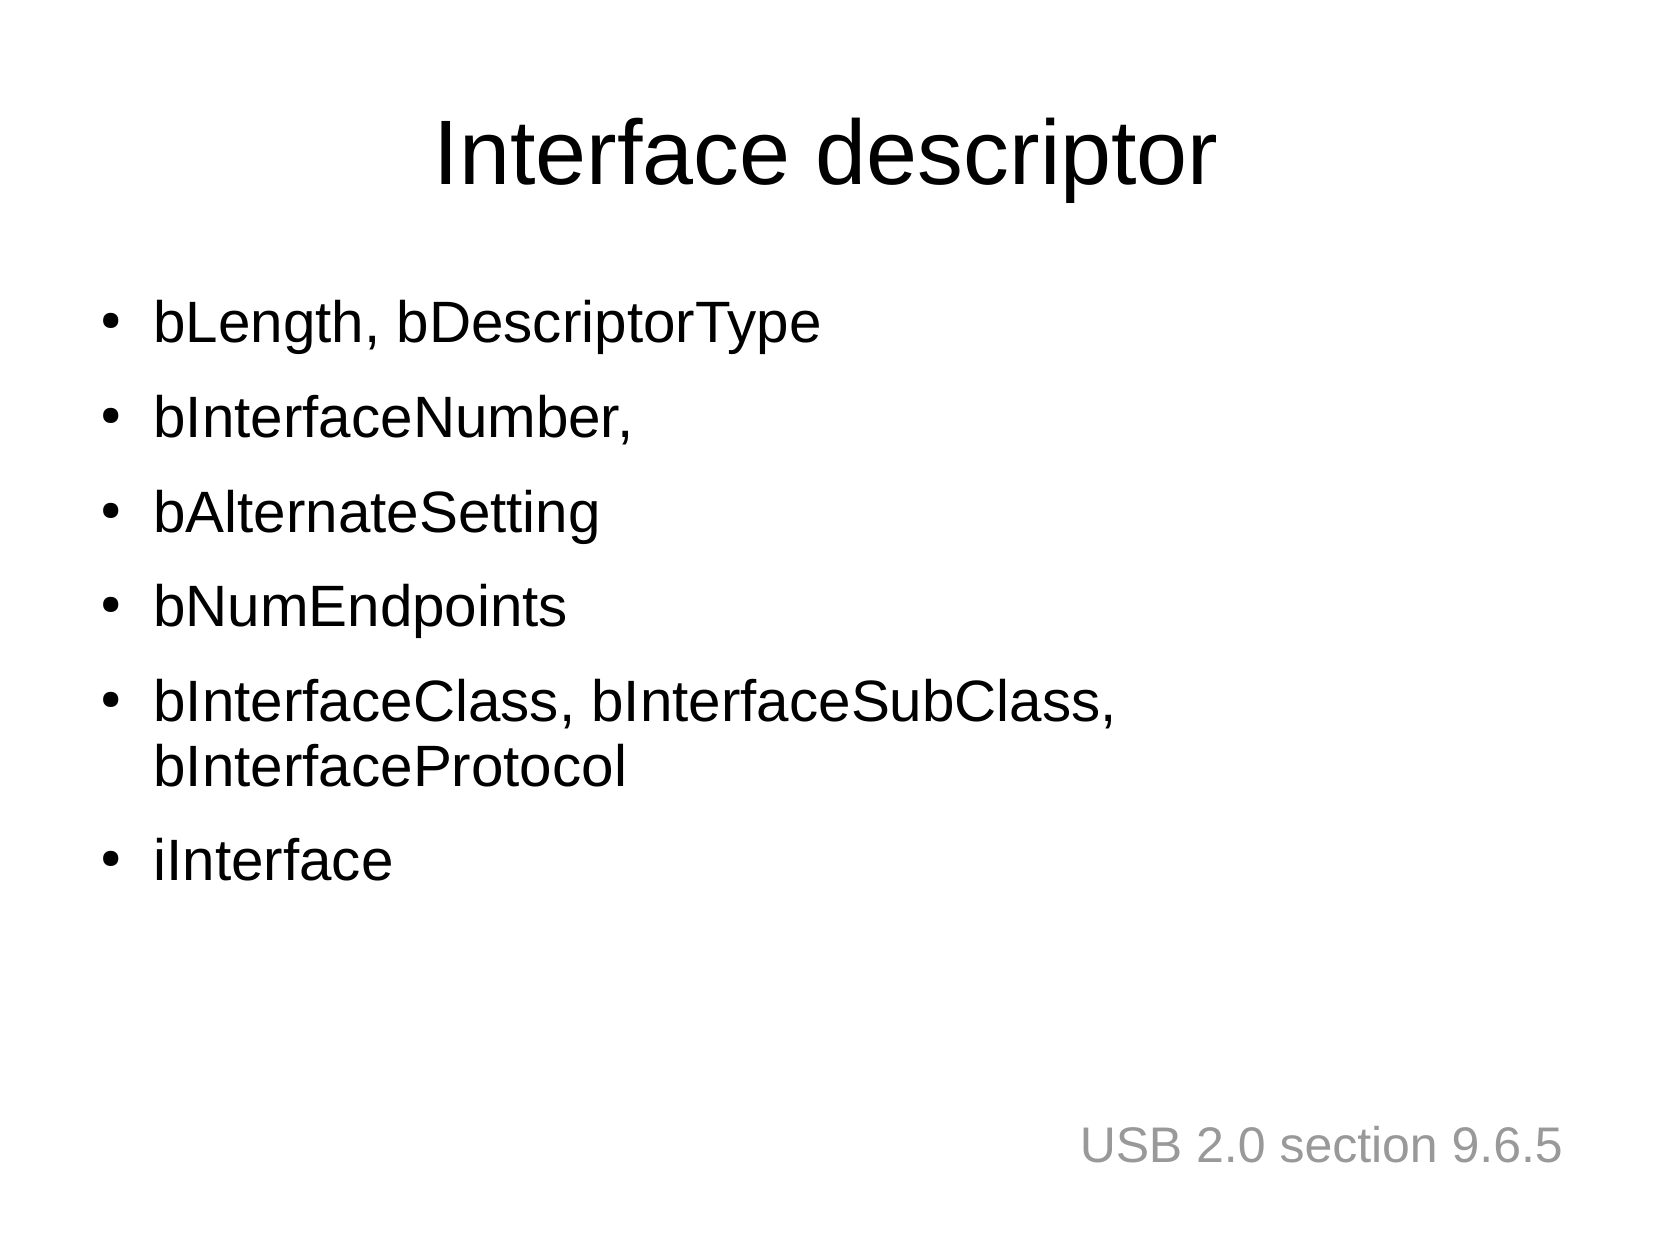

# Interface descriptor
bLength, bDescriptorType
bInterfaceNumber,
bAlternateSetting
bNumEndpoints
bInterfaceClass, bInterfaceSubClass, bInterfaceProtocol
iInterface
USB 2.0 section 9.6.5